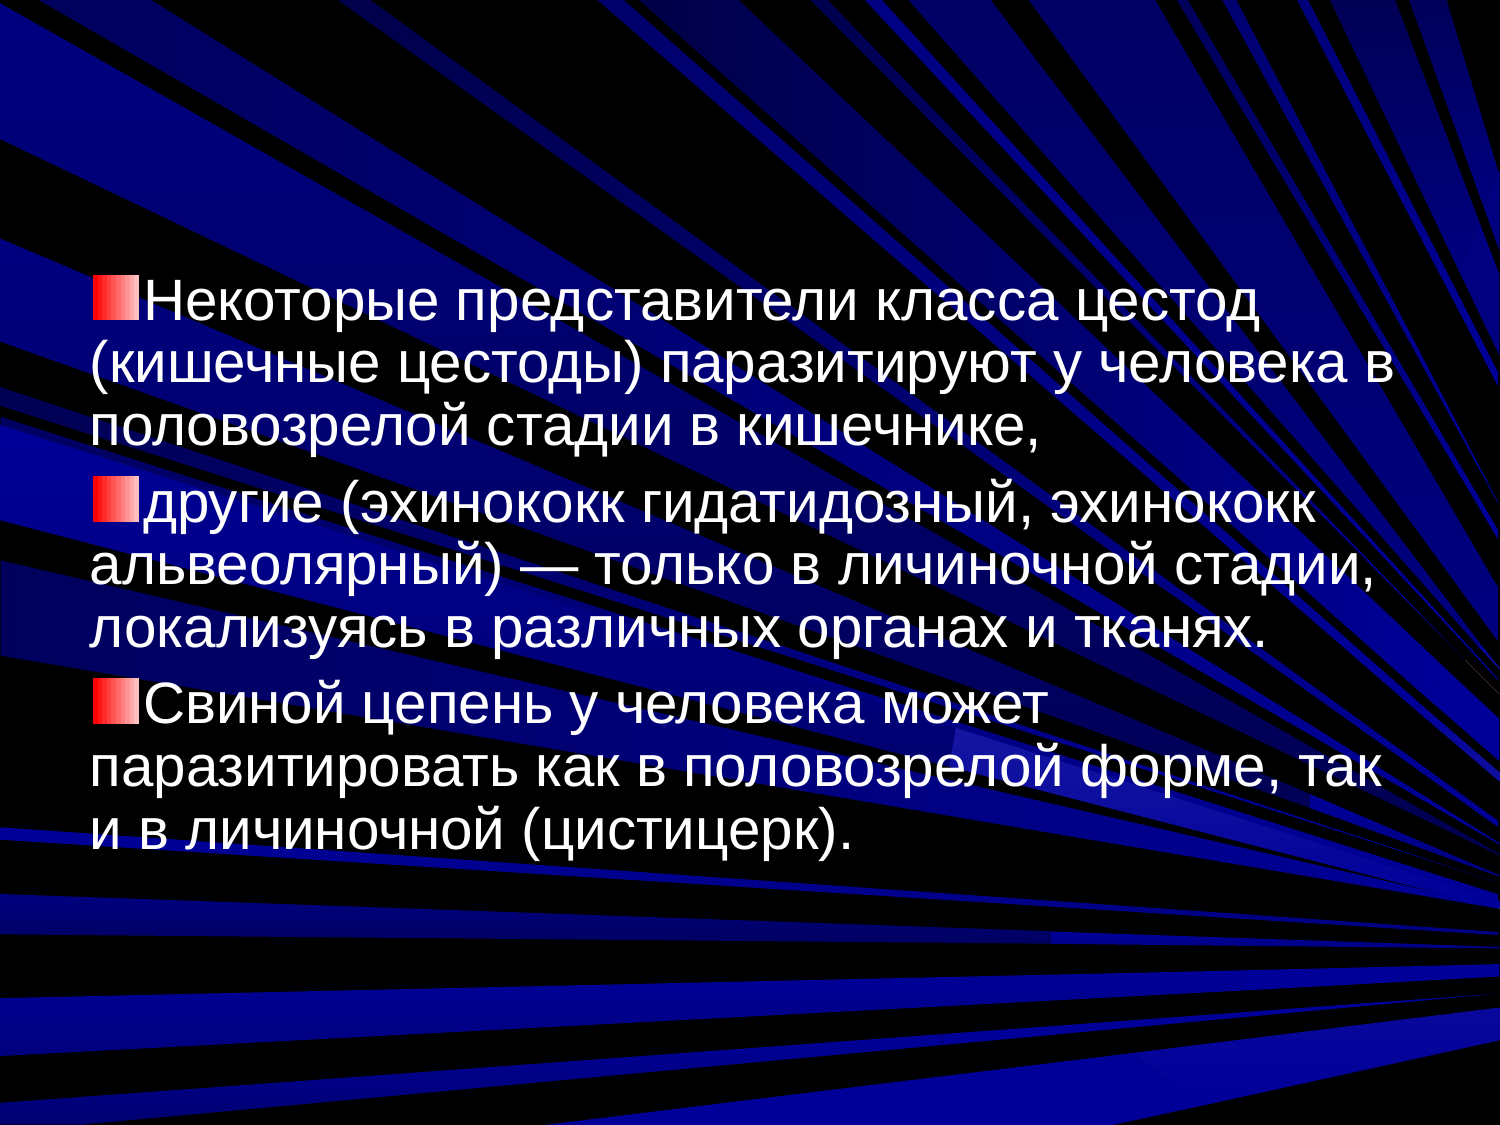

#
Некоторые представители класса цестод (кишечные цестоды) паразитируют у человека в половозрелой стадии в кишечнике,
другие (эхинококк гидатидозный, эхинококк альвеолярный) — только в личиночной стадии, локализуясь в различных органах и тканях.
Свиной цепень у человека может паразитировать как в половозрелой форме, так и в личиночной (цистицерк).